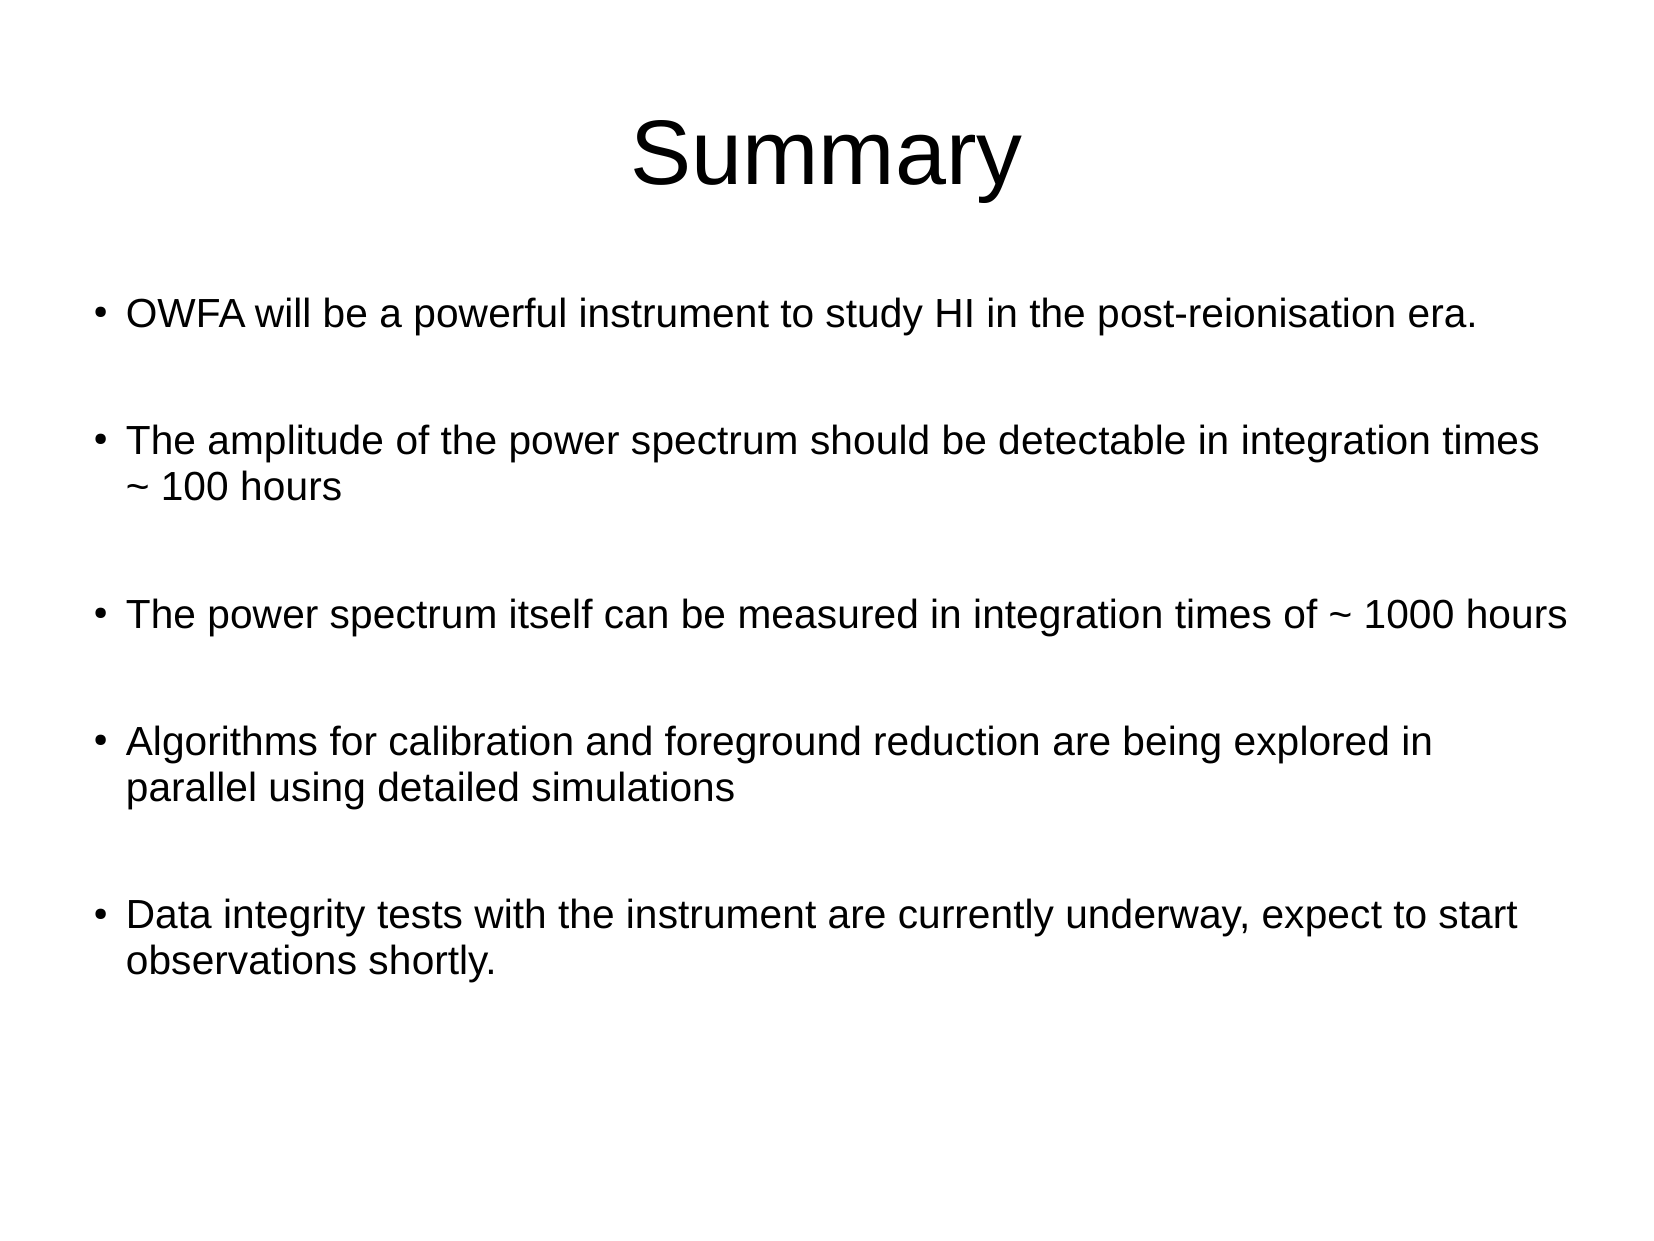

# Summary
OWFA will be a powerful instrument to study HI in the post-reionisation era.
The amplitude of the power spectrum should be detectable in integration times ~ 100 hours
The power spectrum itself can be measured in integration times of ~ 1000 hours
Algorithms for calibration and foreground reduction are being explored in parallel using detailed simulations
Data integrity tests with the instrument are currently underway, expect to start observations shortly.